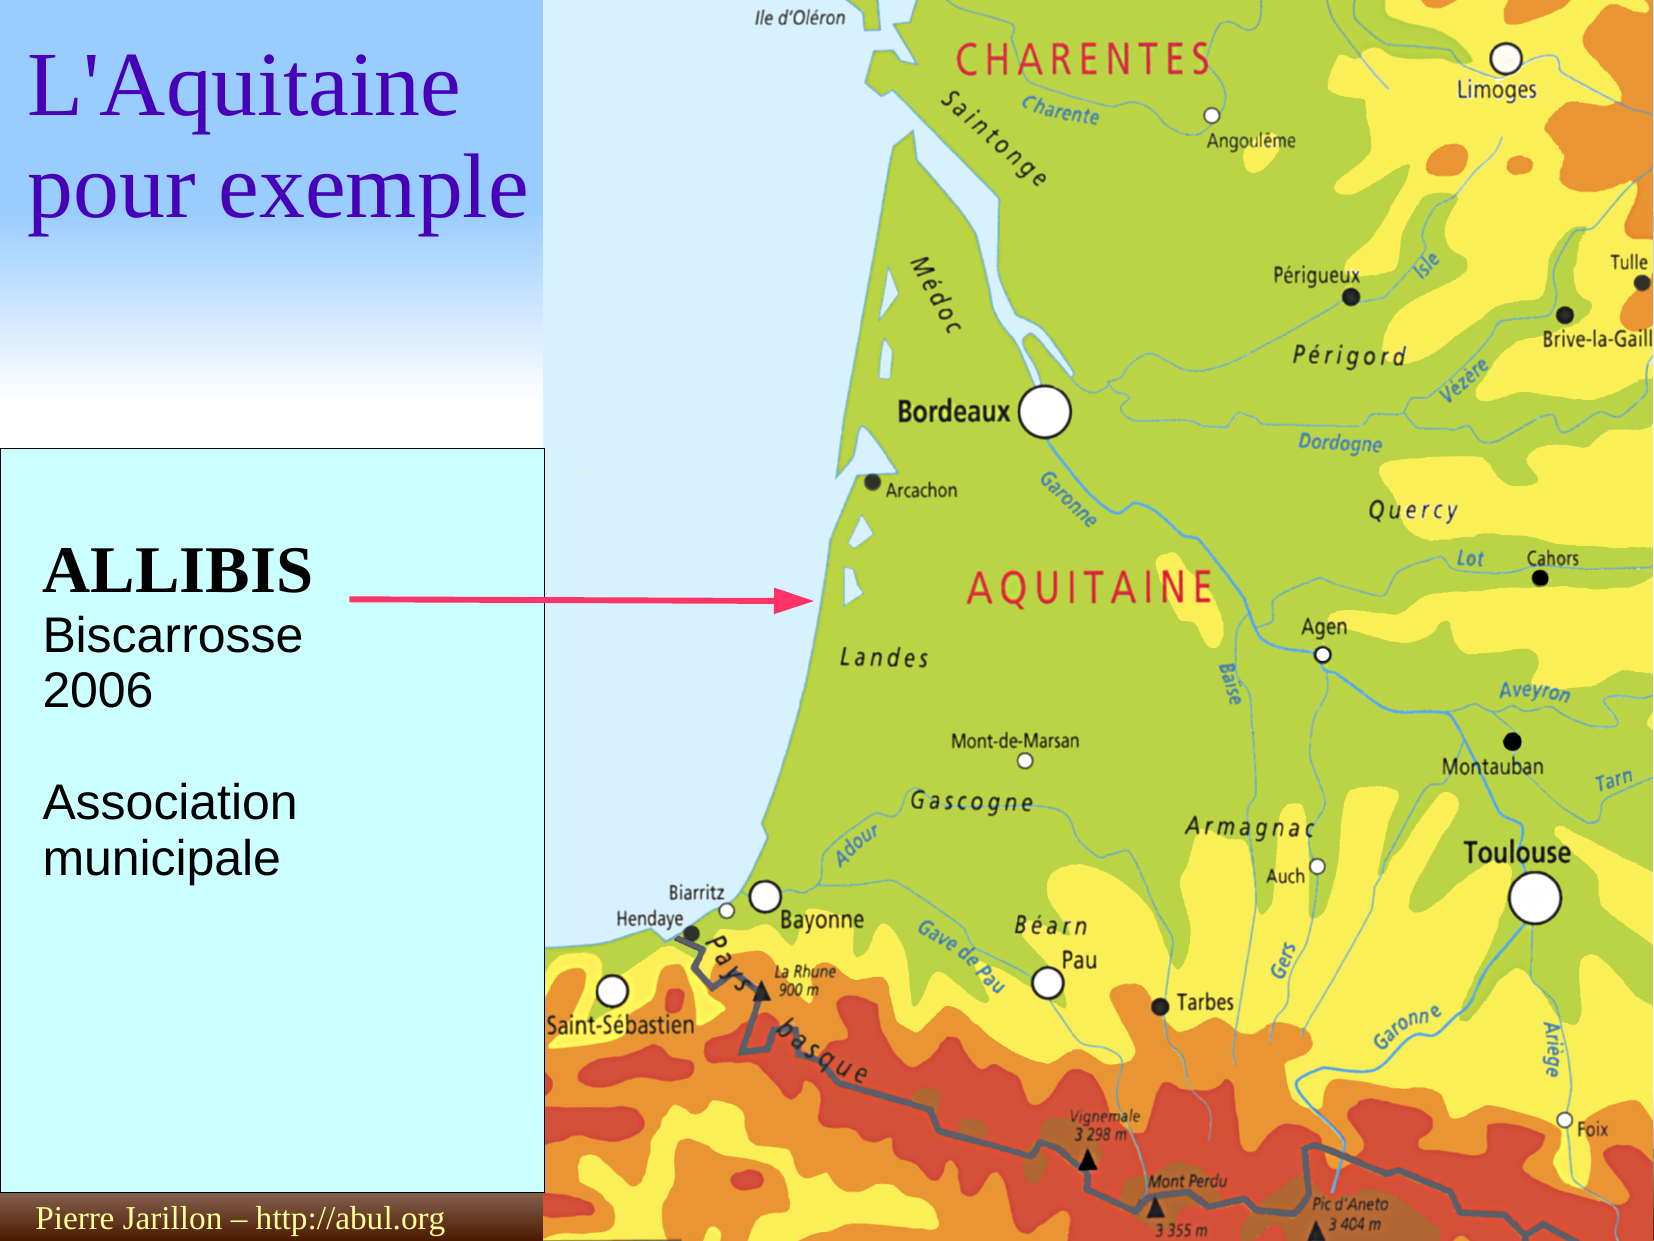

# L'Aquitaine pour exemple
ALLIBIS
Biscarrosse
2006
Association municipale